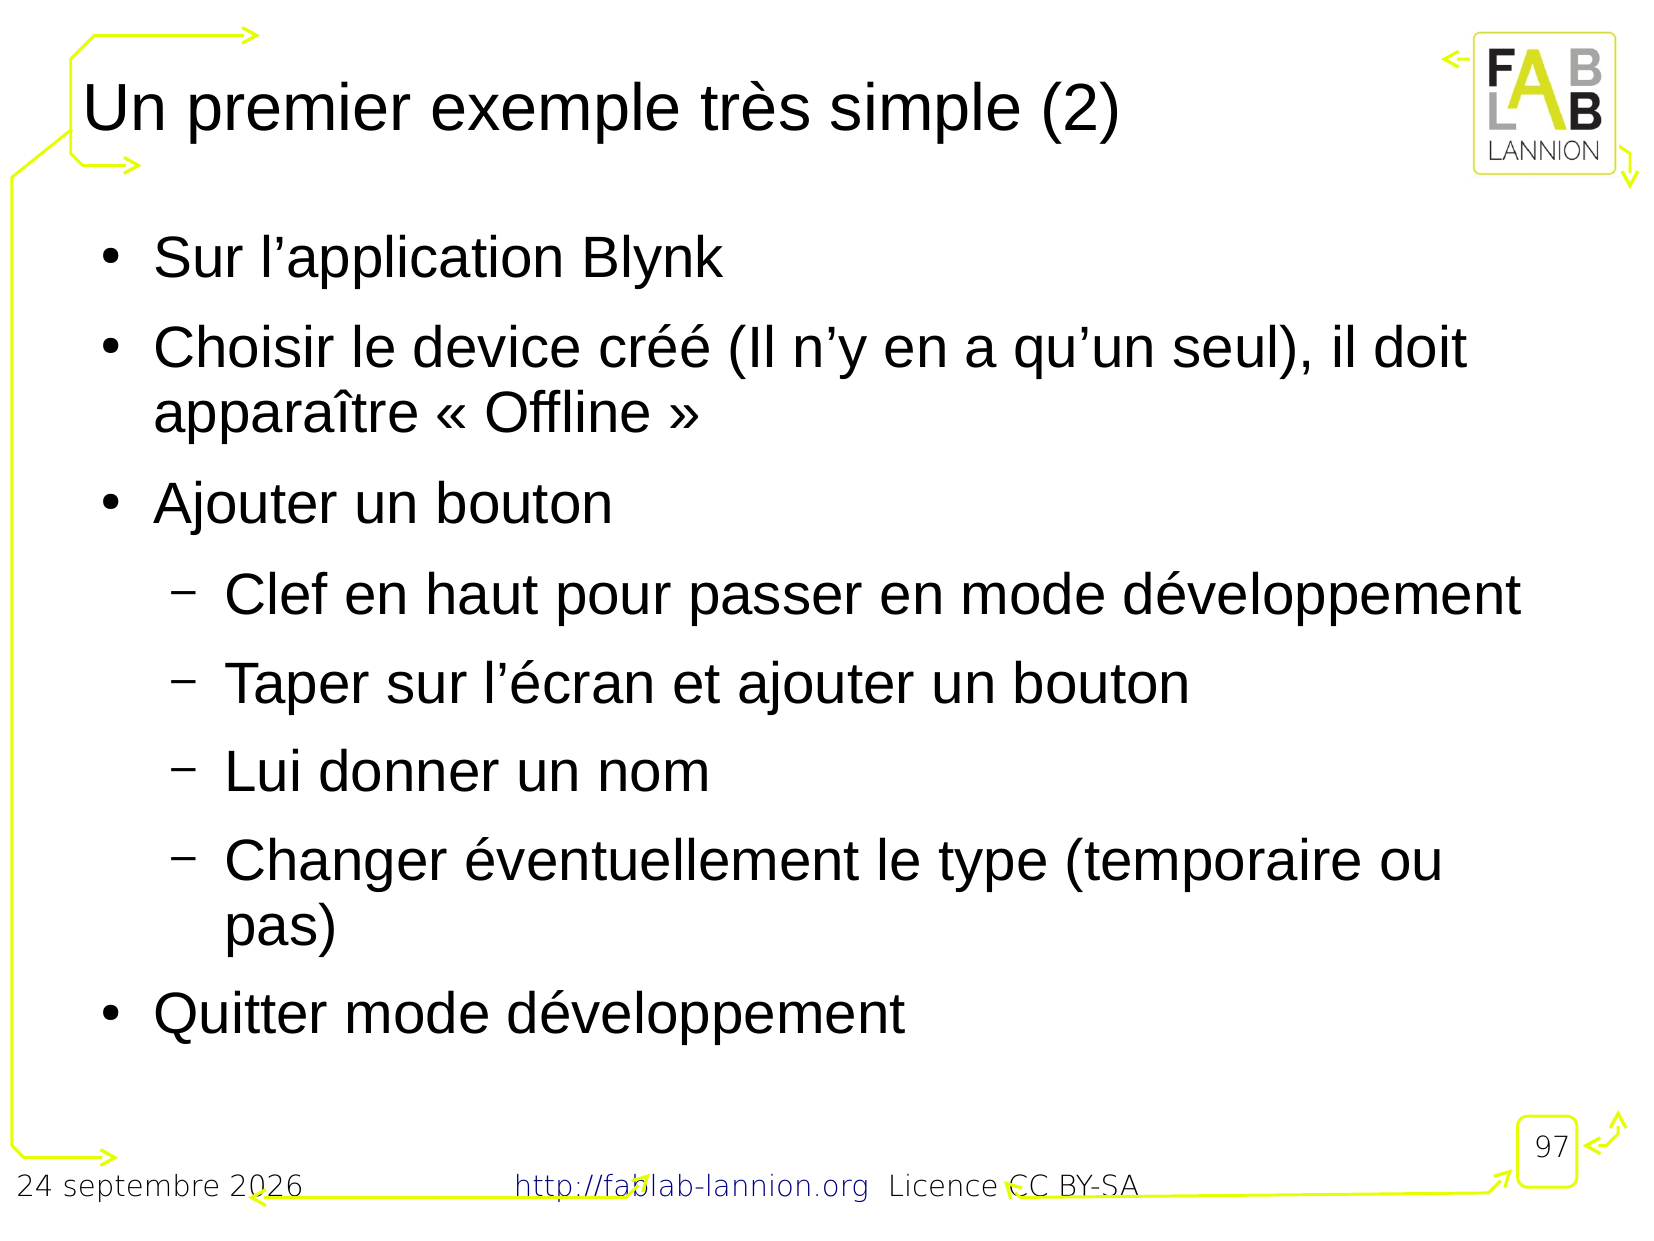

# Un premier exemple très simple (2)
Sur l’application Blynk
Choisir le device créé (Il n’y en a qu’un seul), il doit apparaître « Offline »
Ajouter un bouton
Clef en haut pour passer en mode développement
Taper sur l’écran et ajouter un bouton
Lui donner un nom
Changer éventuellement le type (temporaire ou pas)
Quitter mode développement
97